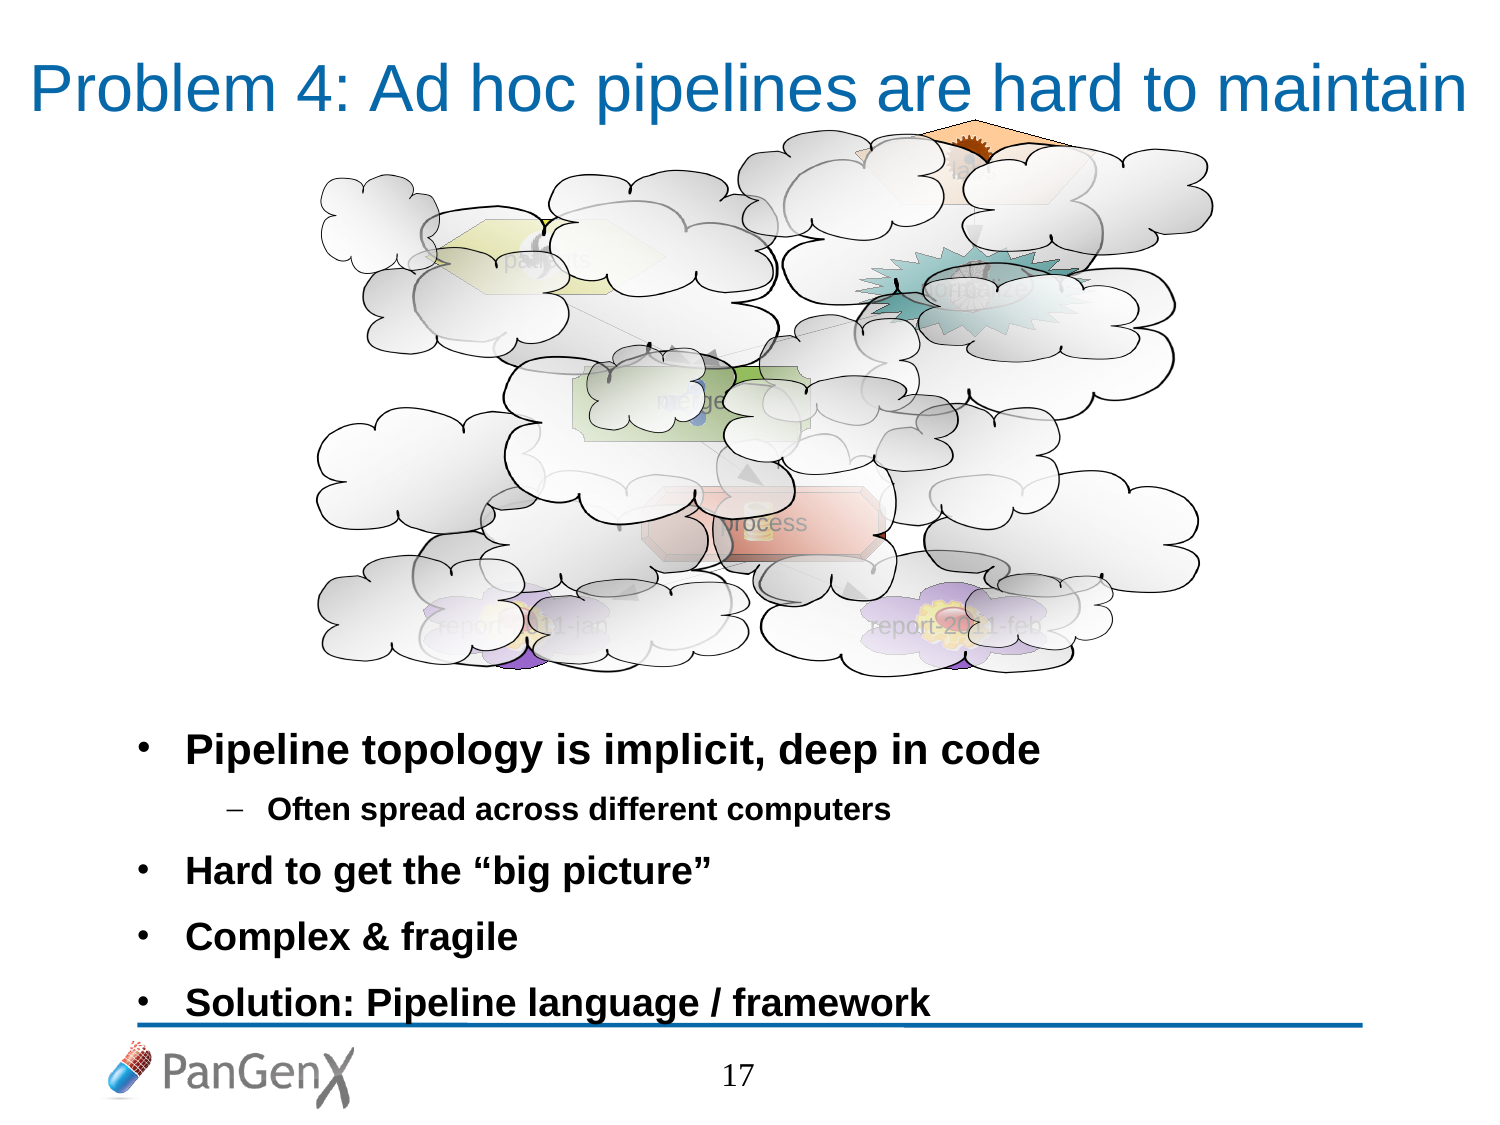

# Problem 4: Ad hoc pipelines are hard to maintain
labs
patients
normalize
merge
process
report-2011-jan
report-2011-feb
Pipeline topology is implicit, deep in code
Often spread across different computers
Hard to get the “big picture”
Complex & fragile
Solution: Pipeline language / framework
17